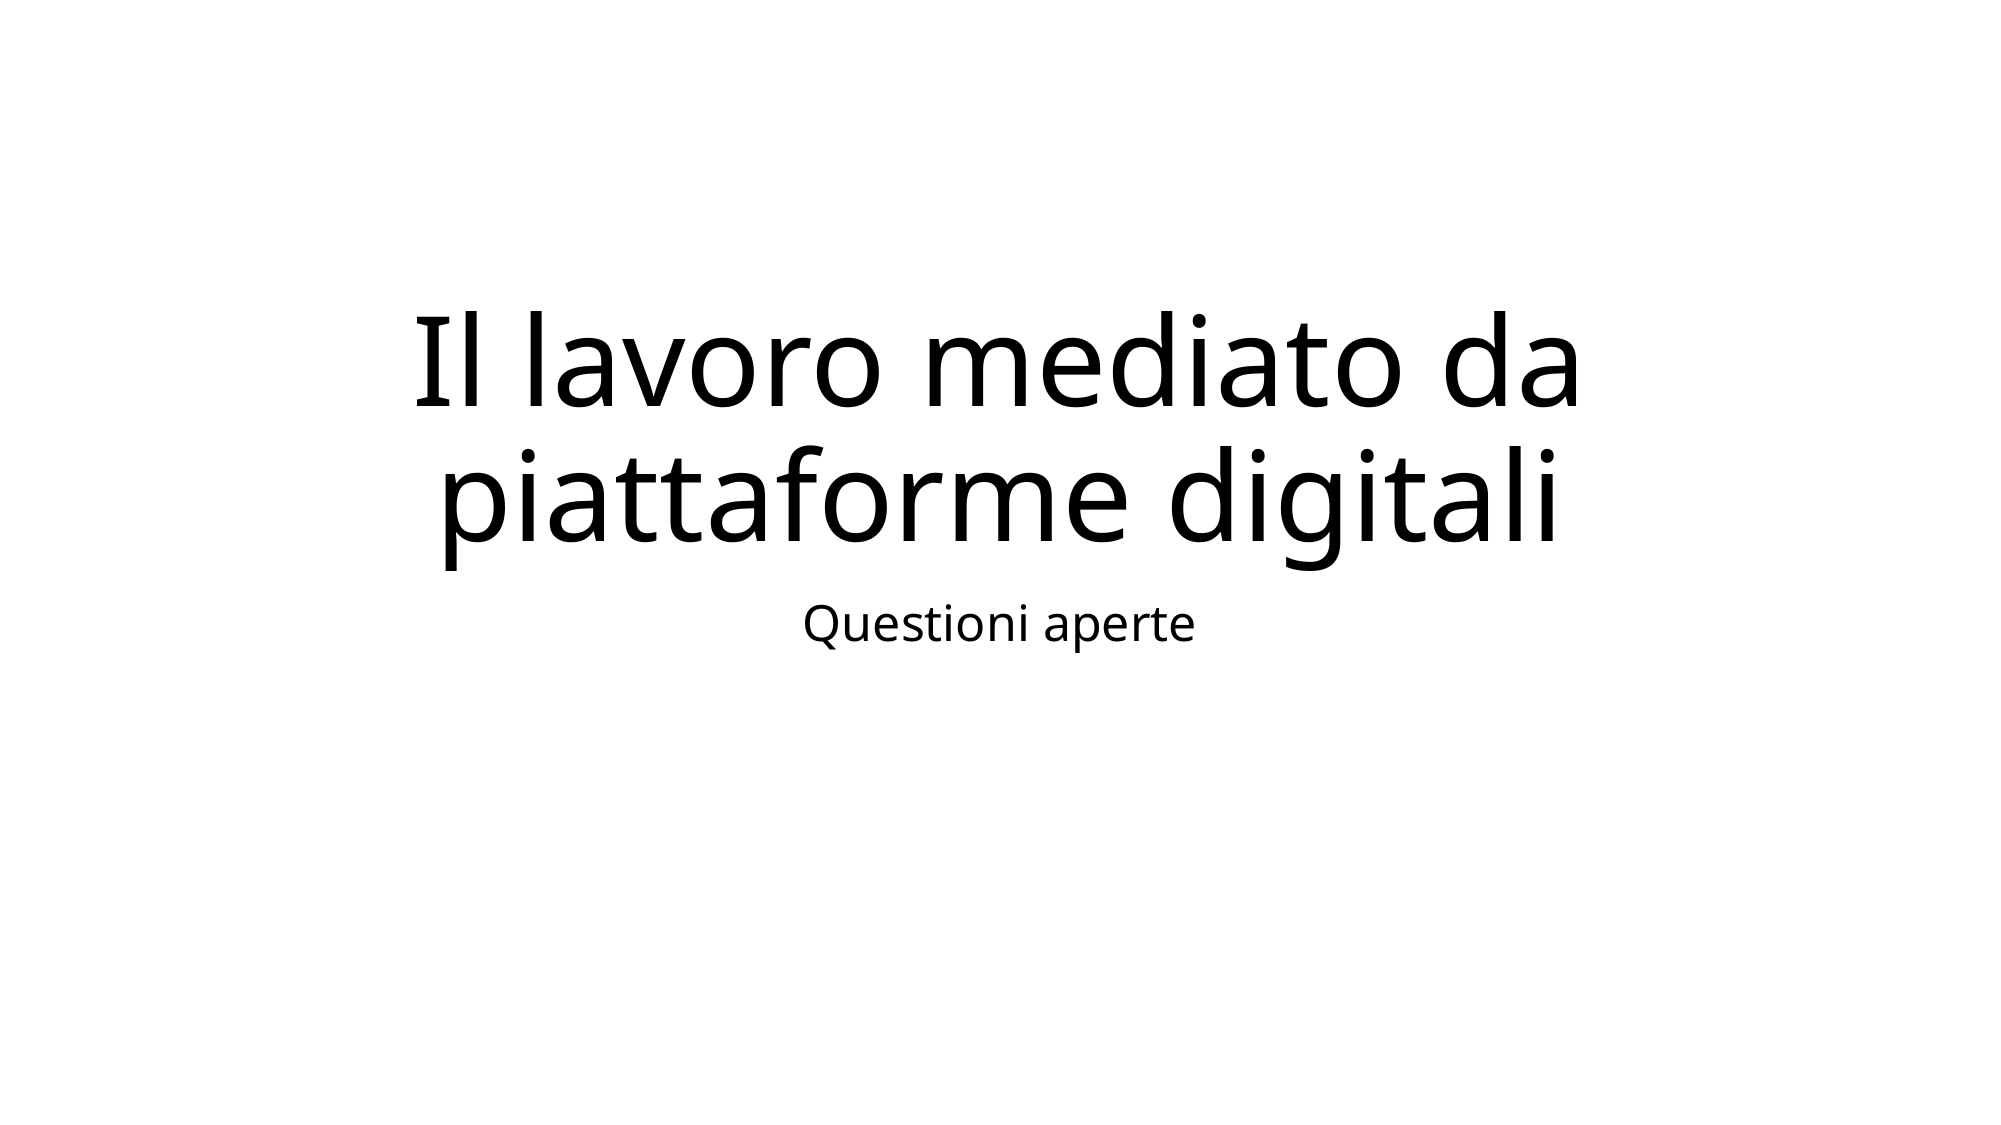

# Il lavoro mediato da piattaforme digitali
Questioni aperte